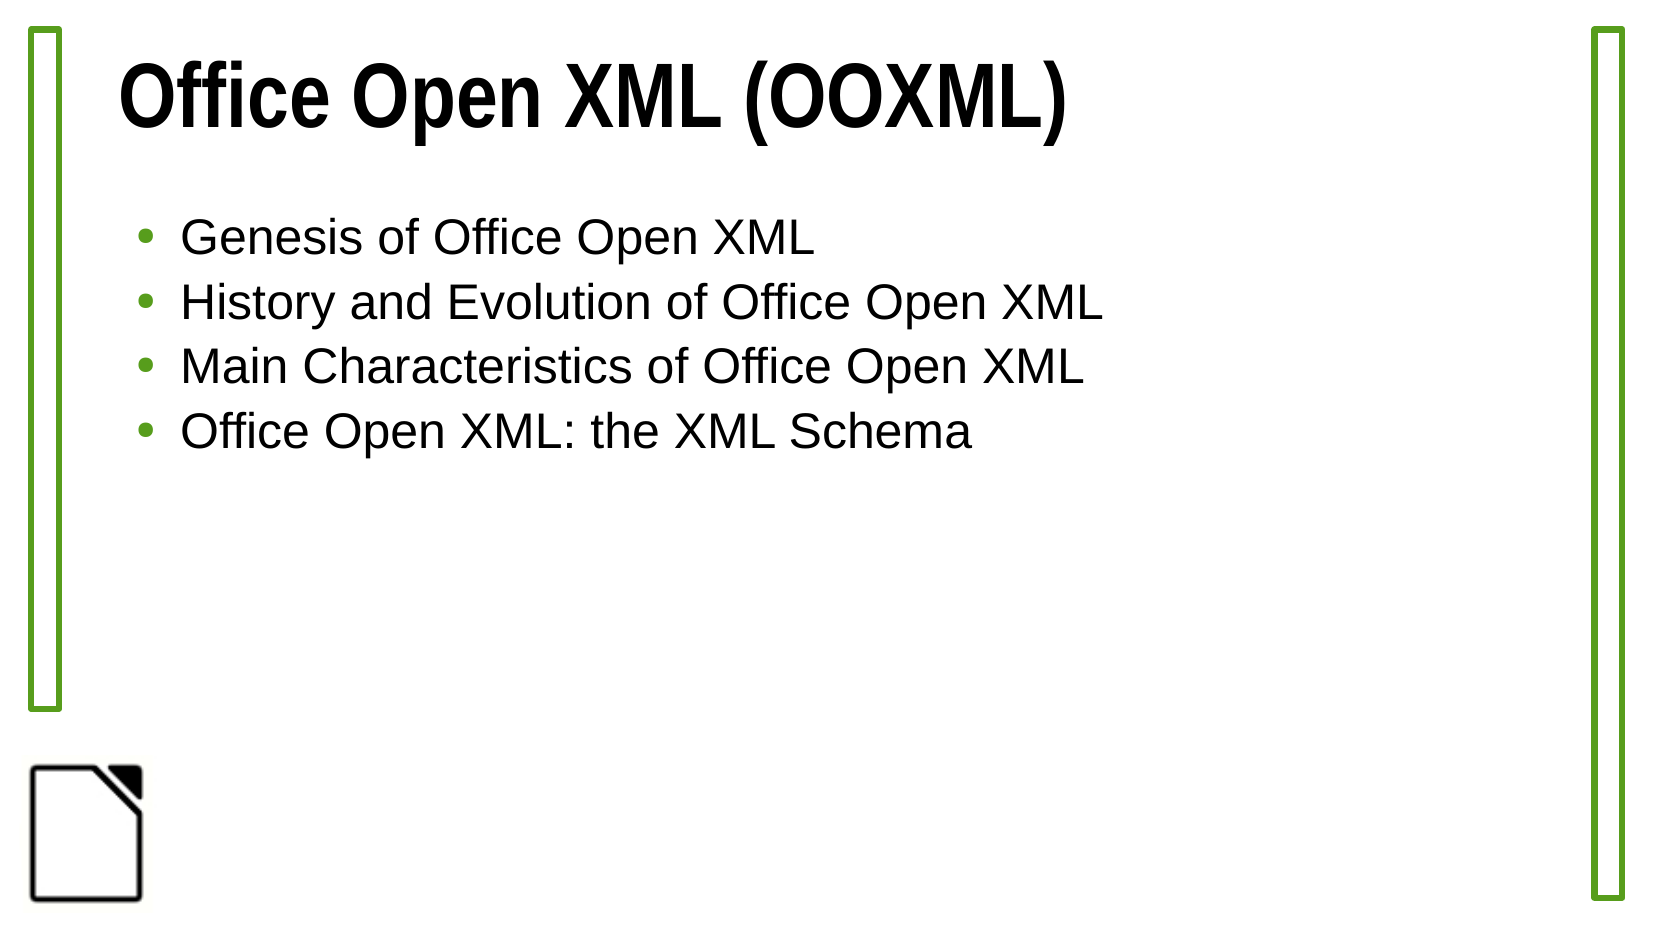

# Office Open XML (OOXML)
Genesis of Office Open XML
History and Evolution of Office Open XML
Main Characteristics of Office Open XML
Office Open XML: the XML Schema